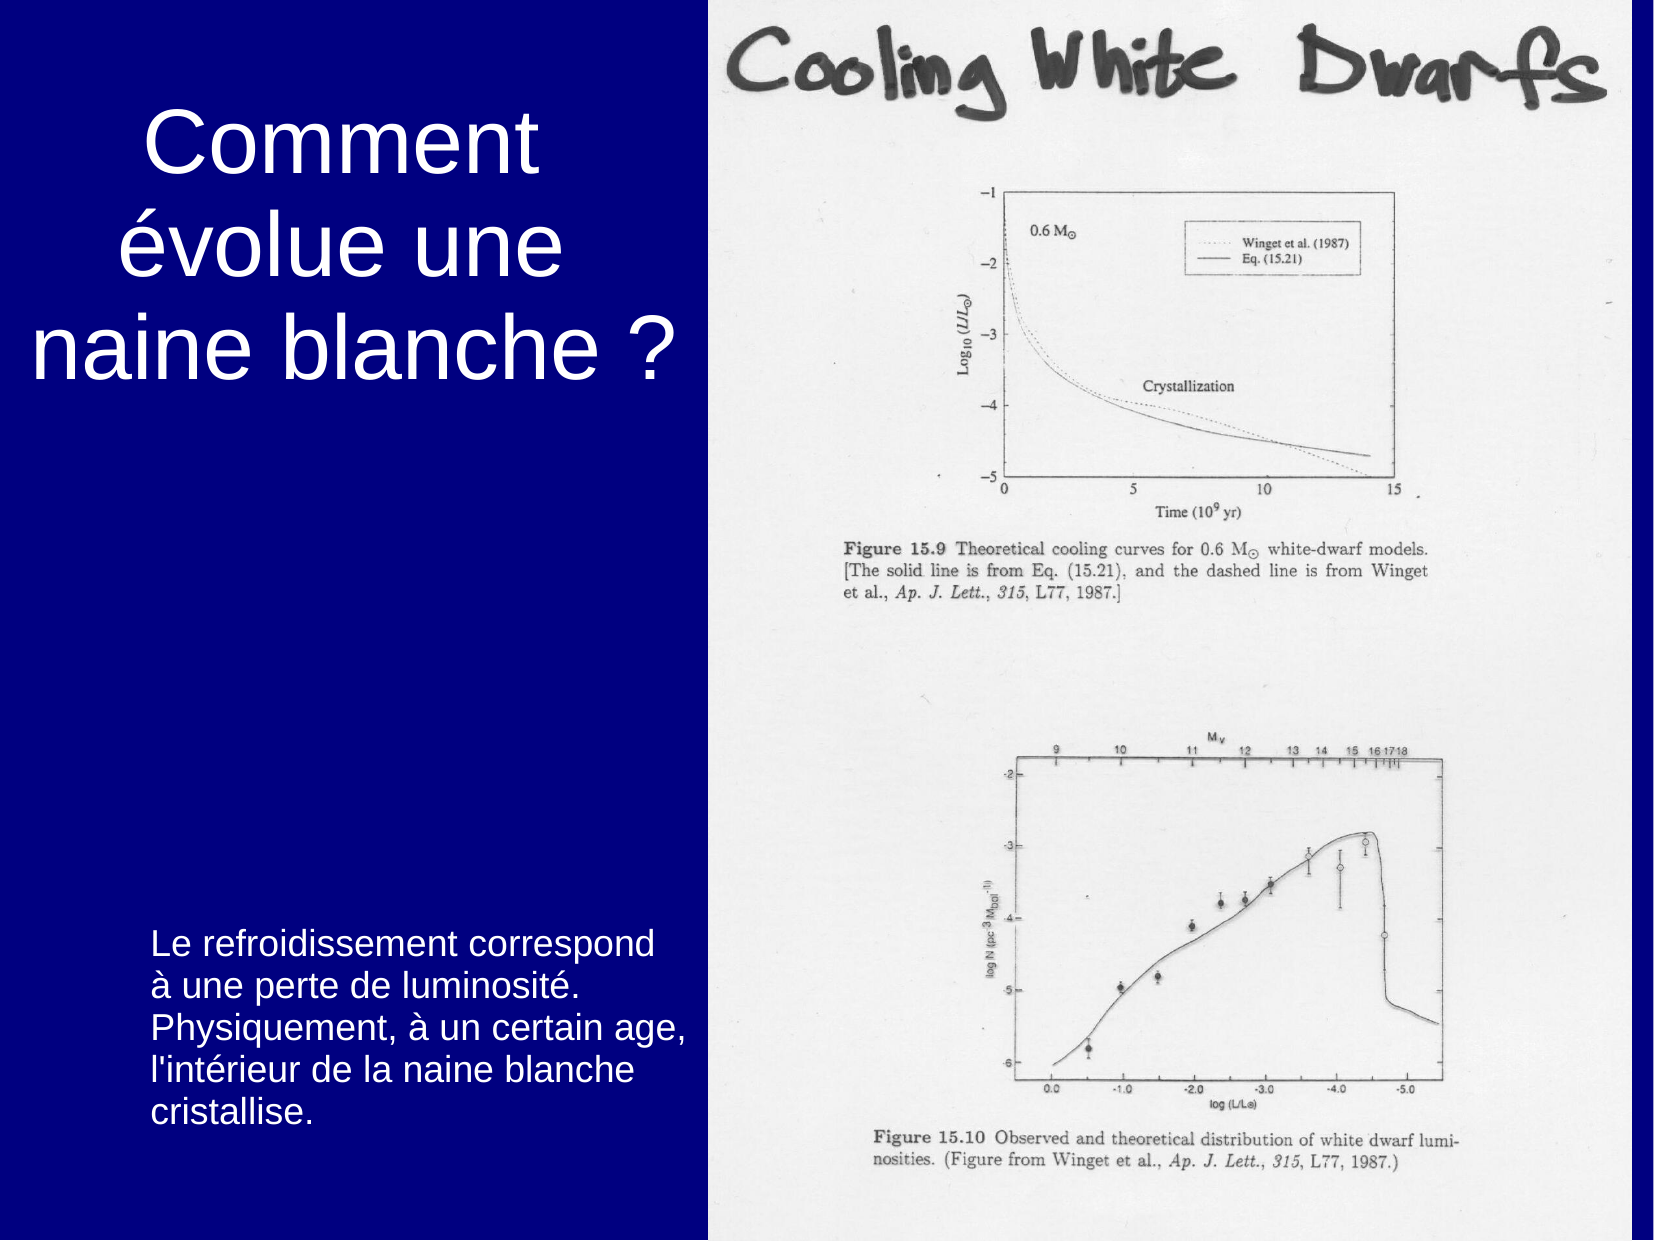

# Comment évolue une naine blanche ?
Le refroidissement correspond
à une perte de luminosité.
Physiquement, à un certain age,
l'intérieur de la naine blanche
cristallise.